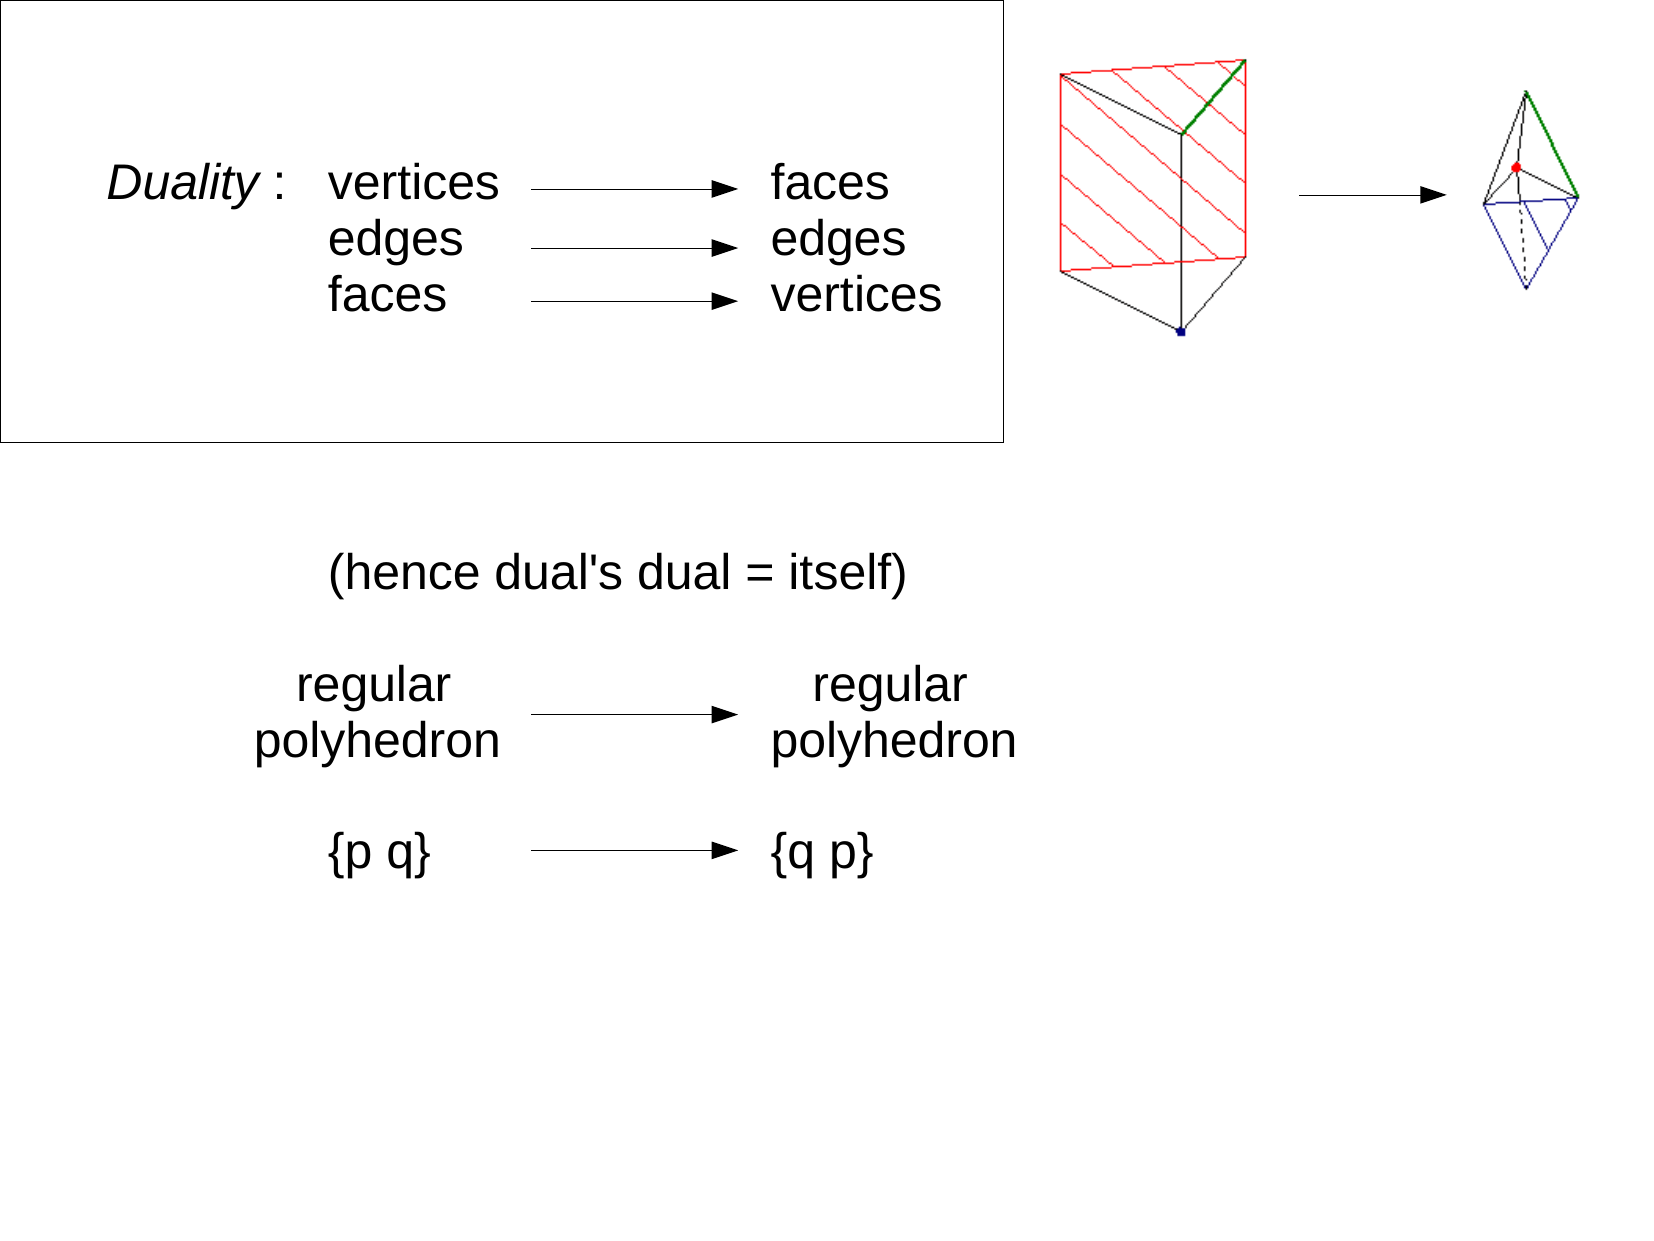

Duality :	vertices				faces
			edges					edges
			faces					vertices
			(hence dual's dual = itself)
		 regular					 regular
		polyhedron				polyhedron
			{p q}					{q p}